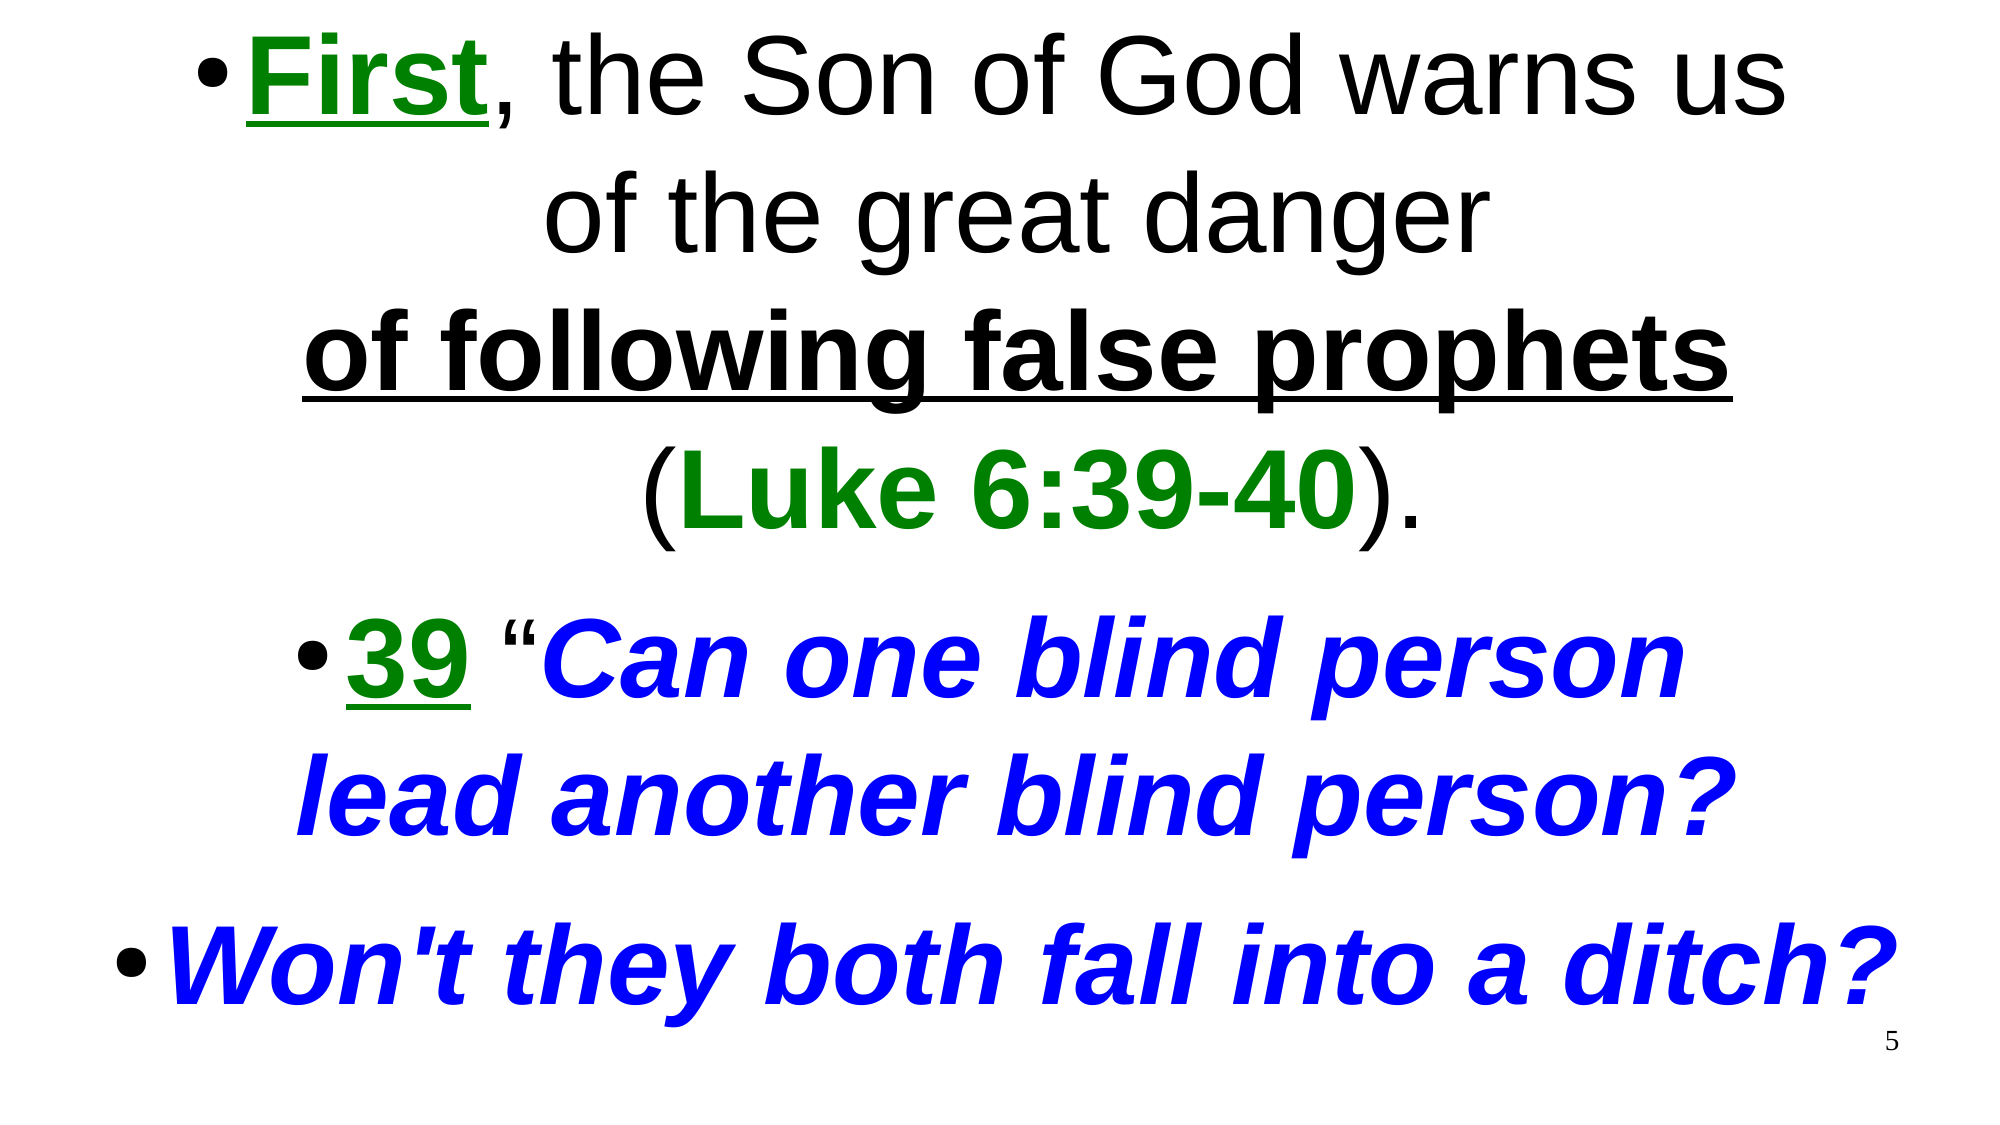

# First, the Son of God warns us of the great danger of following false prophets (Luke 6:39-40).
39 “Can one blind person
lead another blind person?
Won't they both fall into a ditch?
5